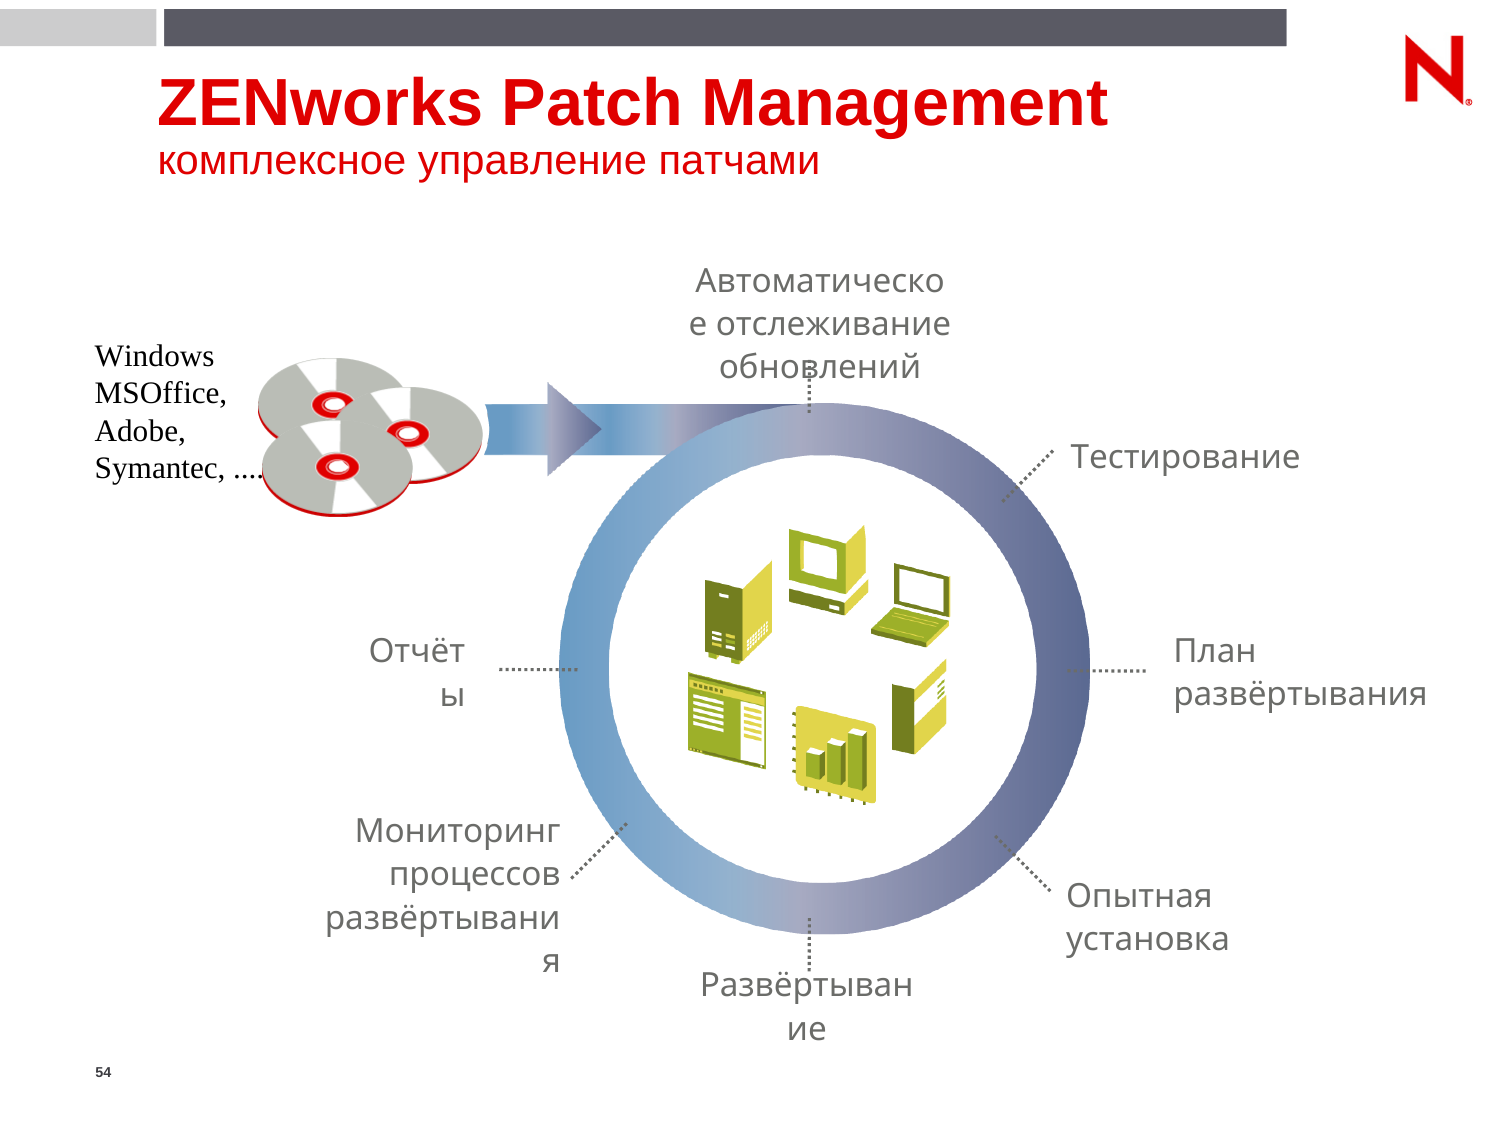

# ZENworks Patch Management комплексное управление патчами
Автоматическое отслеживание обновлений
Windows
MSOffice,
Adobe,
Symantec, ....
Тестирование
План развёртывания
Отчёты
Мониторинг процессов развёртывания
Опытная установка
Развёртывание